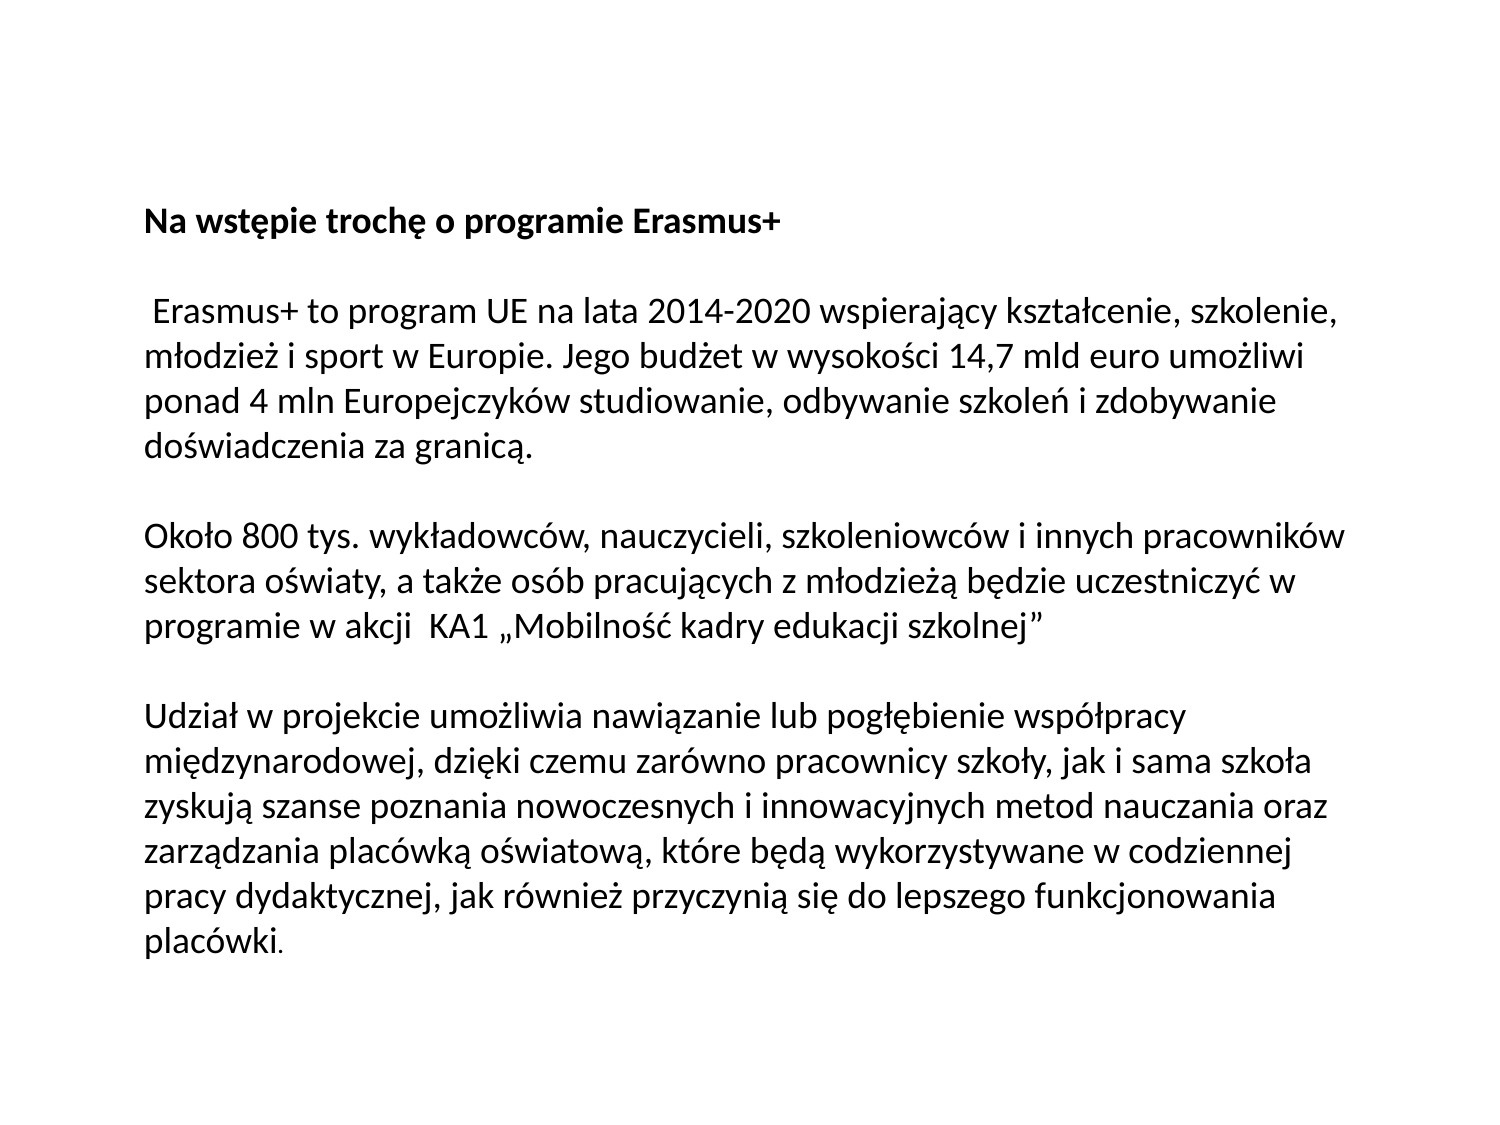

Na wstępie trochę o programie Erasmus+
 Erasmus+ to program UE na lata 2014-2020 wspierający kształcenie, szkolenie, młodzież i sport w Europie. Jego budżet w wysokości 14,7 mld euro umożliwi ponad 4 mln Europejczyków studiowanie, odbywanie szkoleń i zdobywanie doświadczenia za granicą.
Około 800 tys. wykładowców, nauczycieli, szkoleniowców i innych pracowników sektora oświaty, a także osób pracujących z młodzieżą będzie uczestniczyć w programie w akcji KA1 „Mobilność kadry edukacji szkolnej”
Udział w projekcie umożliwia nawiązanie lub pogłębienie współpracy międzynarodowej, dzięki czemu zarówno pracownicy szkoły, jak i sama szkoła zyskują szanse poznania nowoczesnych i innowacyjnych metod nauczania oraz zarządzania placówką oświatową, które będą wykorzystywane w codziennej pracy dydaktycznej, jak również przyczynią się do lepszego funkcjonowania placówki.